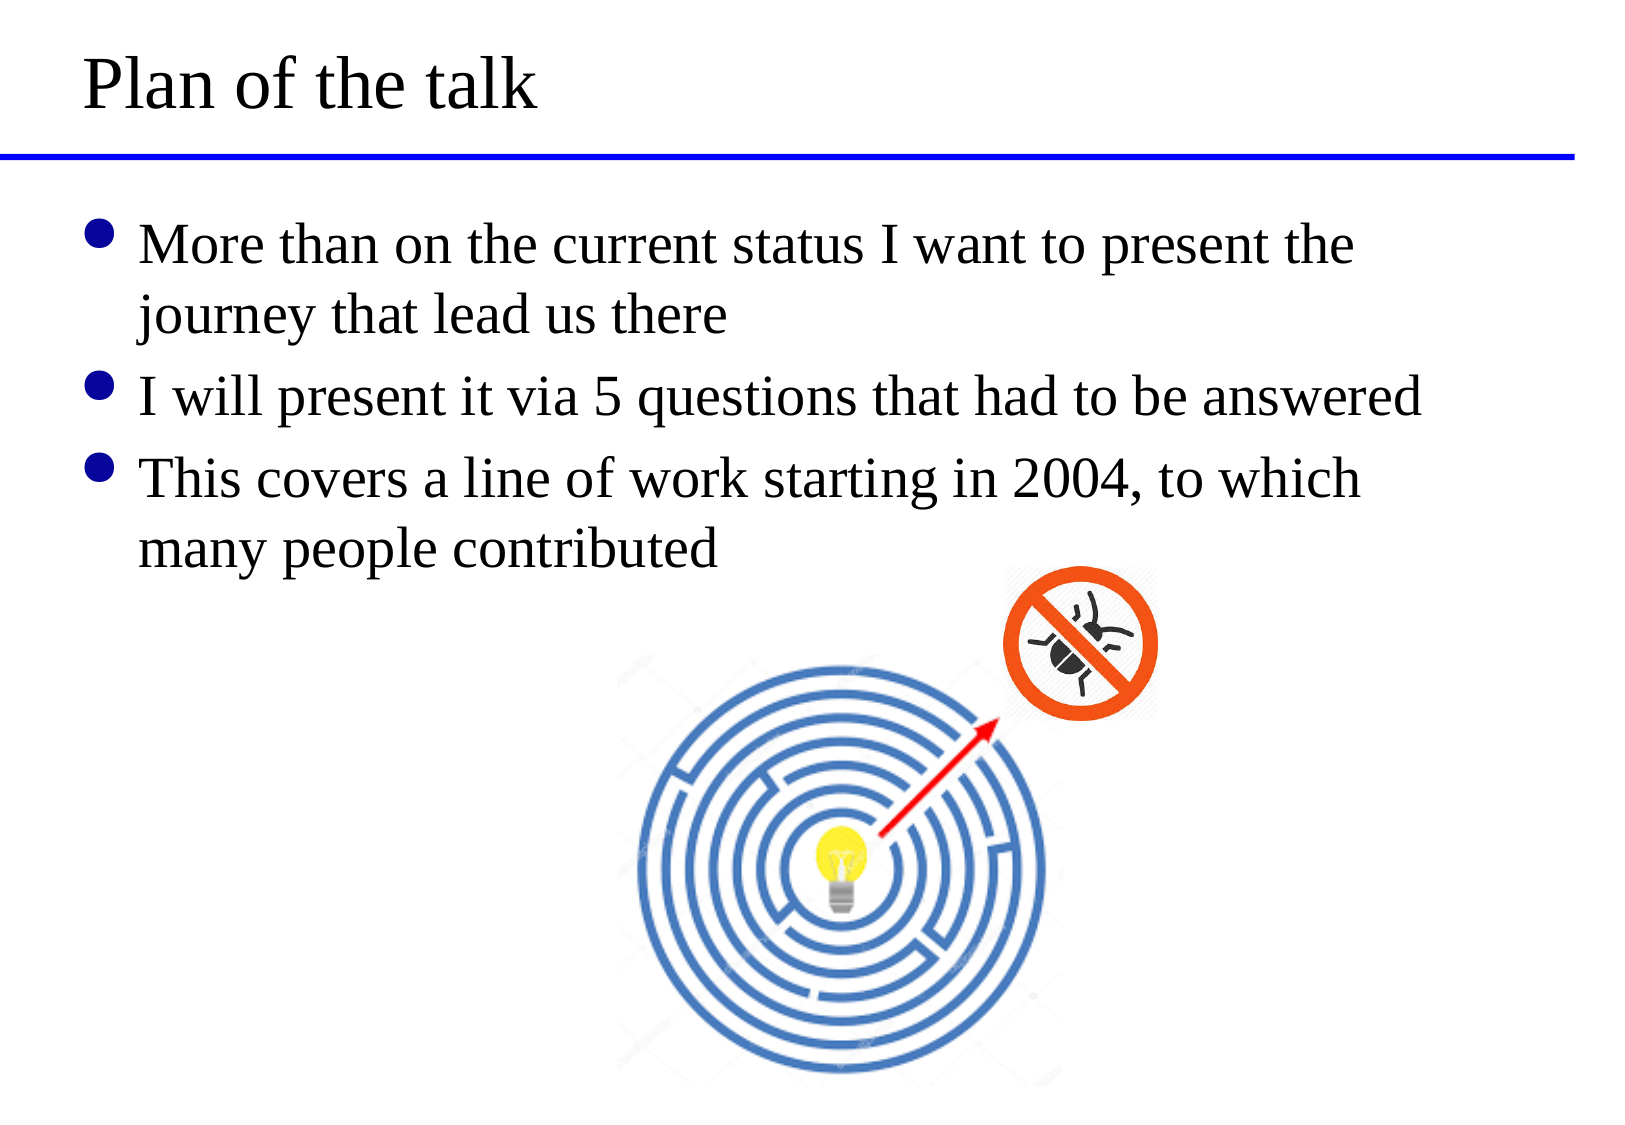

# Plan of the talk
More than on the current status I want to present the journey that lead us there
I will present it via 5 questions that had to be answered
This covers a line of work starting in 2004, to which many people contributed